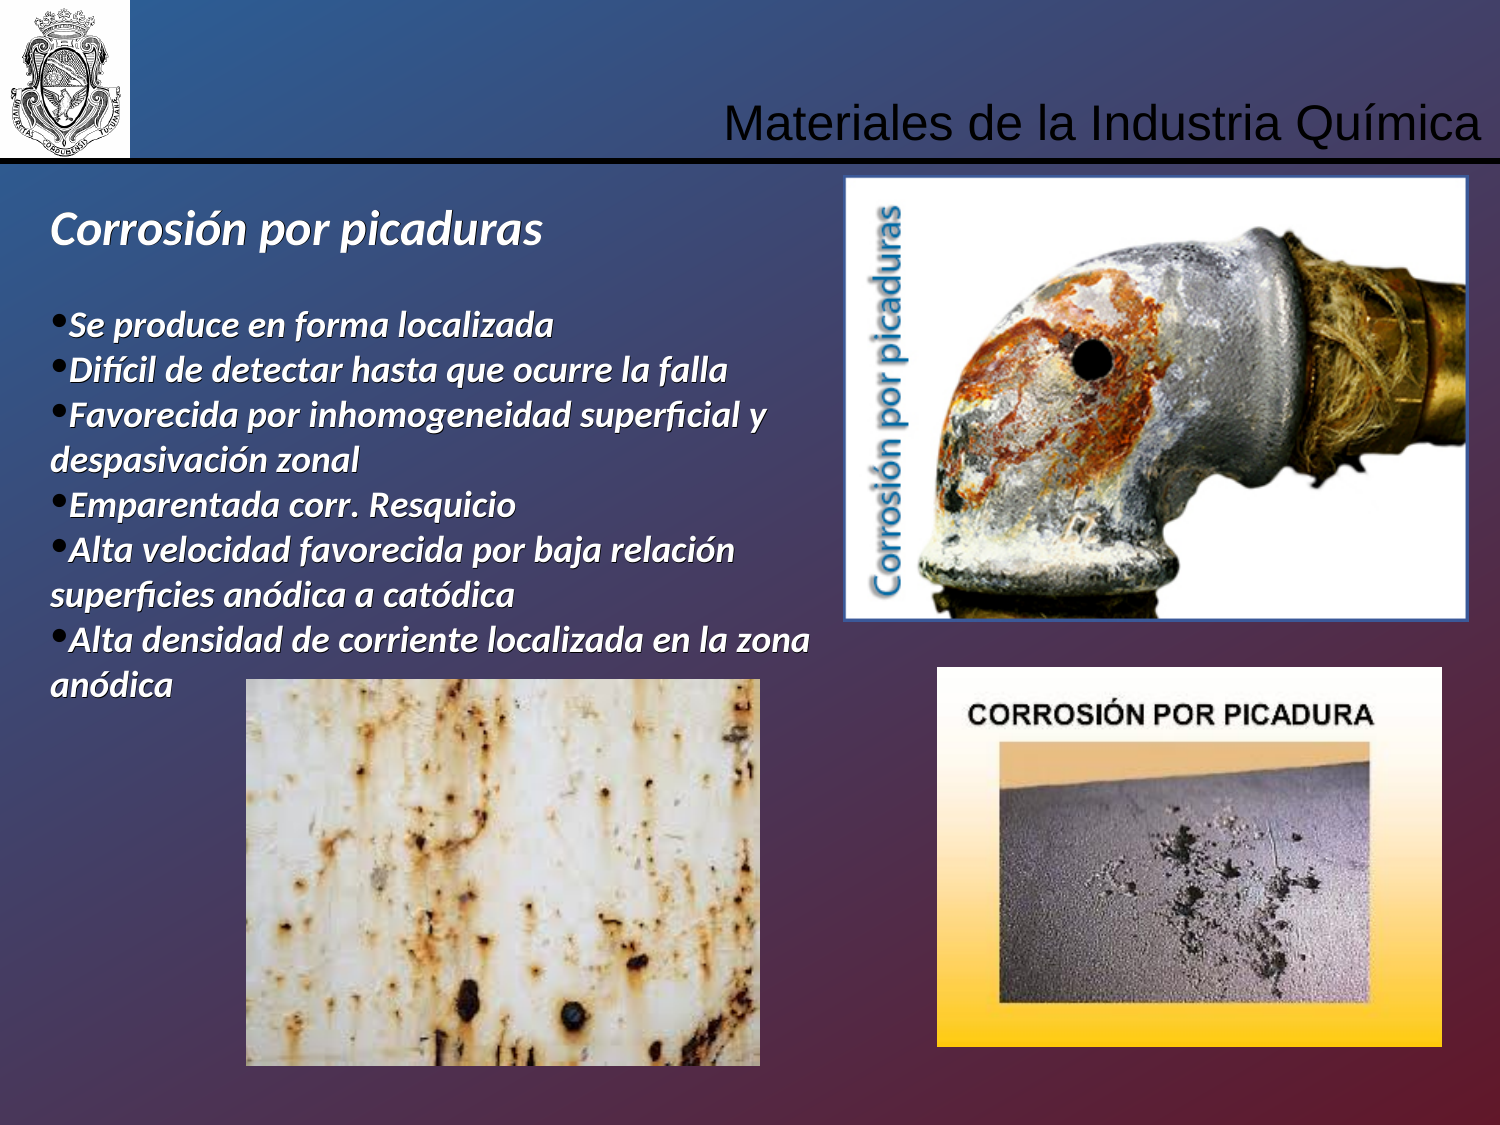

Materiales de la Industria Química
Corrosión por picaduras
Se produce en forma localizada
Difícil de detectar hasta que ocurre la falla
Favorecida por inhomogeneidad superficial y despasivación zonal
Emparentada corr. Resquicio
Alta velocidad favorecida por baja relación superficies anódica a catódica
Alta densidad de corriente localizada en la zona anódica